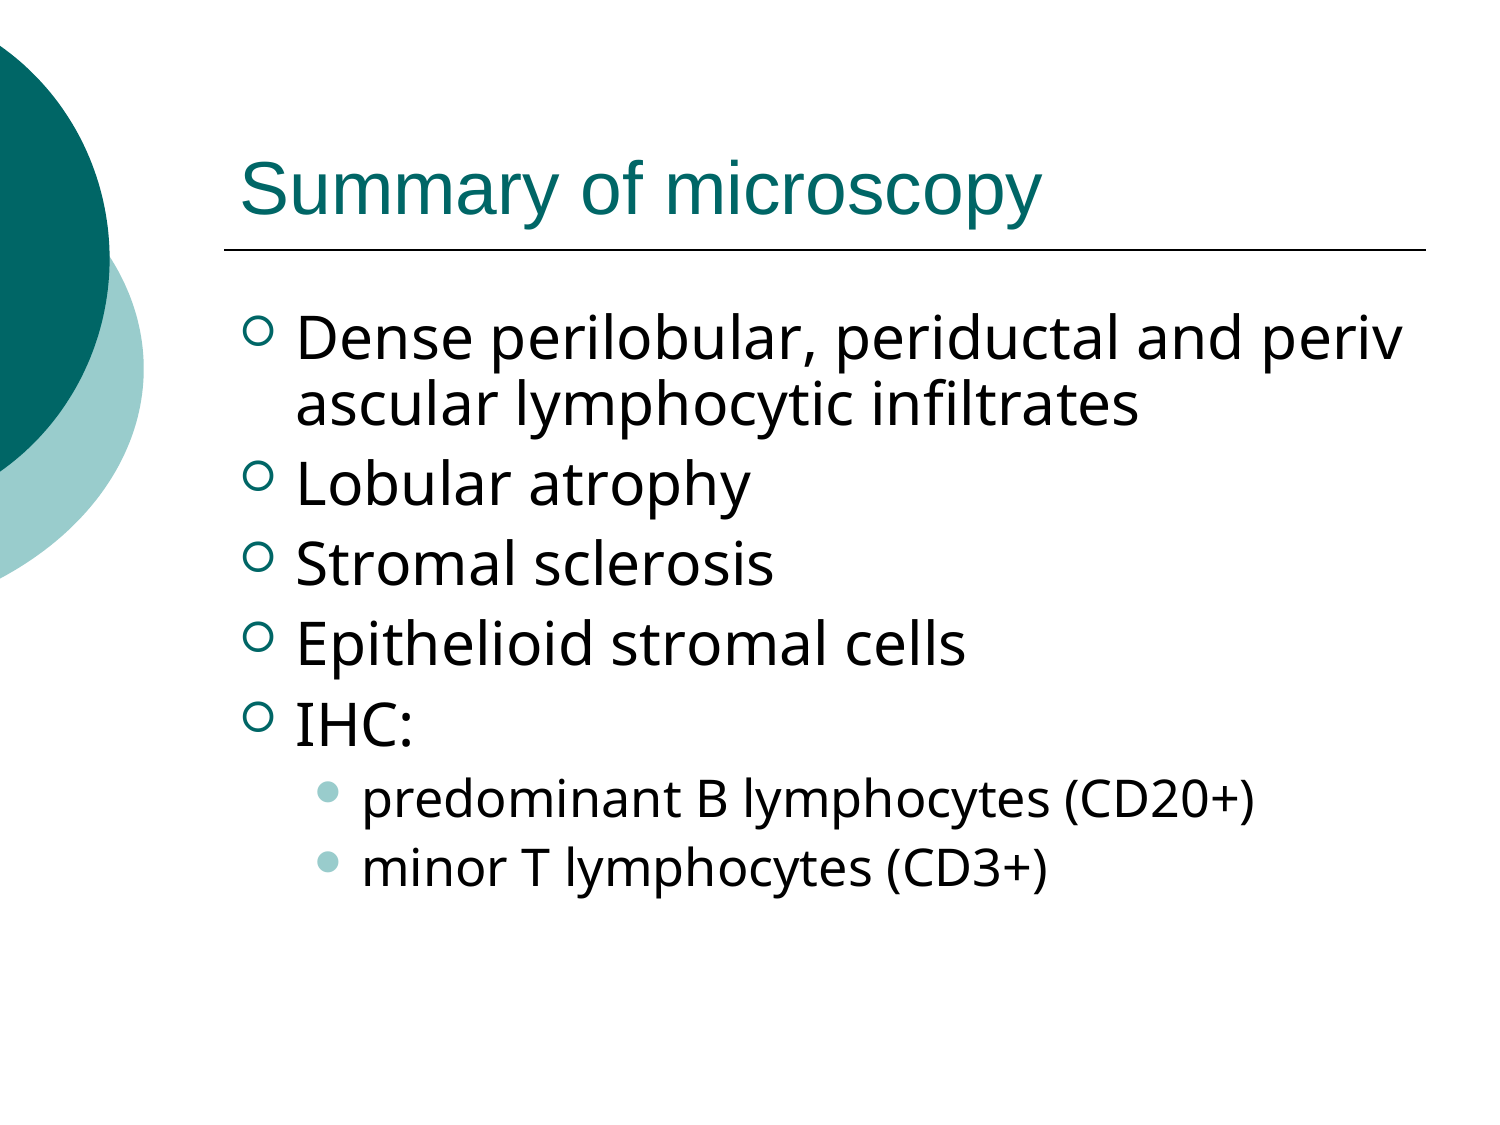

# Summary of microscopy
Dense perilobular, periductal and perivascular lymphocytic infiltrates
Lobular atrophy
Stromal sclerosis
Epithelioid stromal cells
IHC:
predominant B lymphocytes (CD20+)
minor T lymphocytes (CD3+)